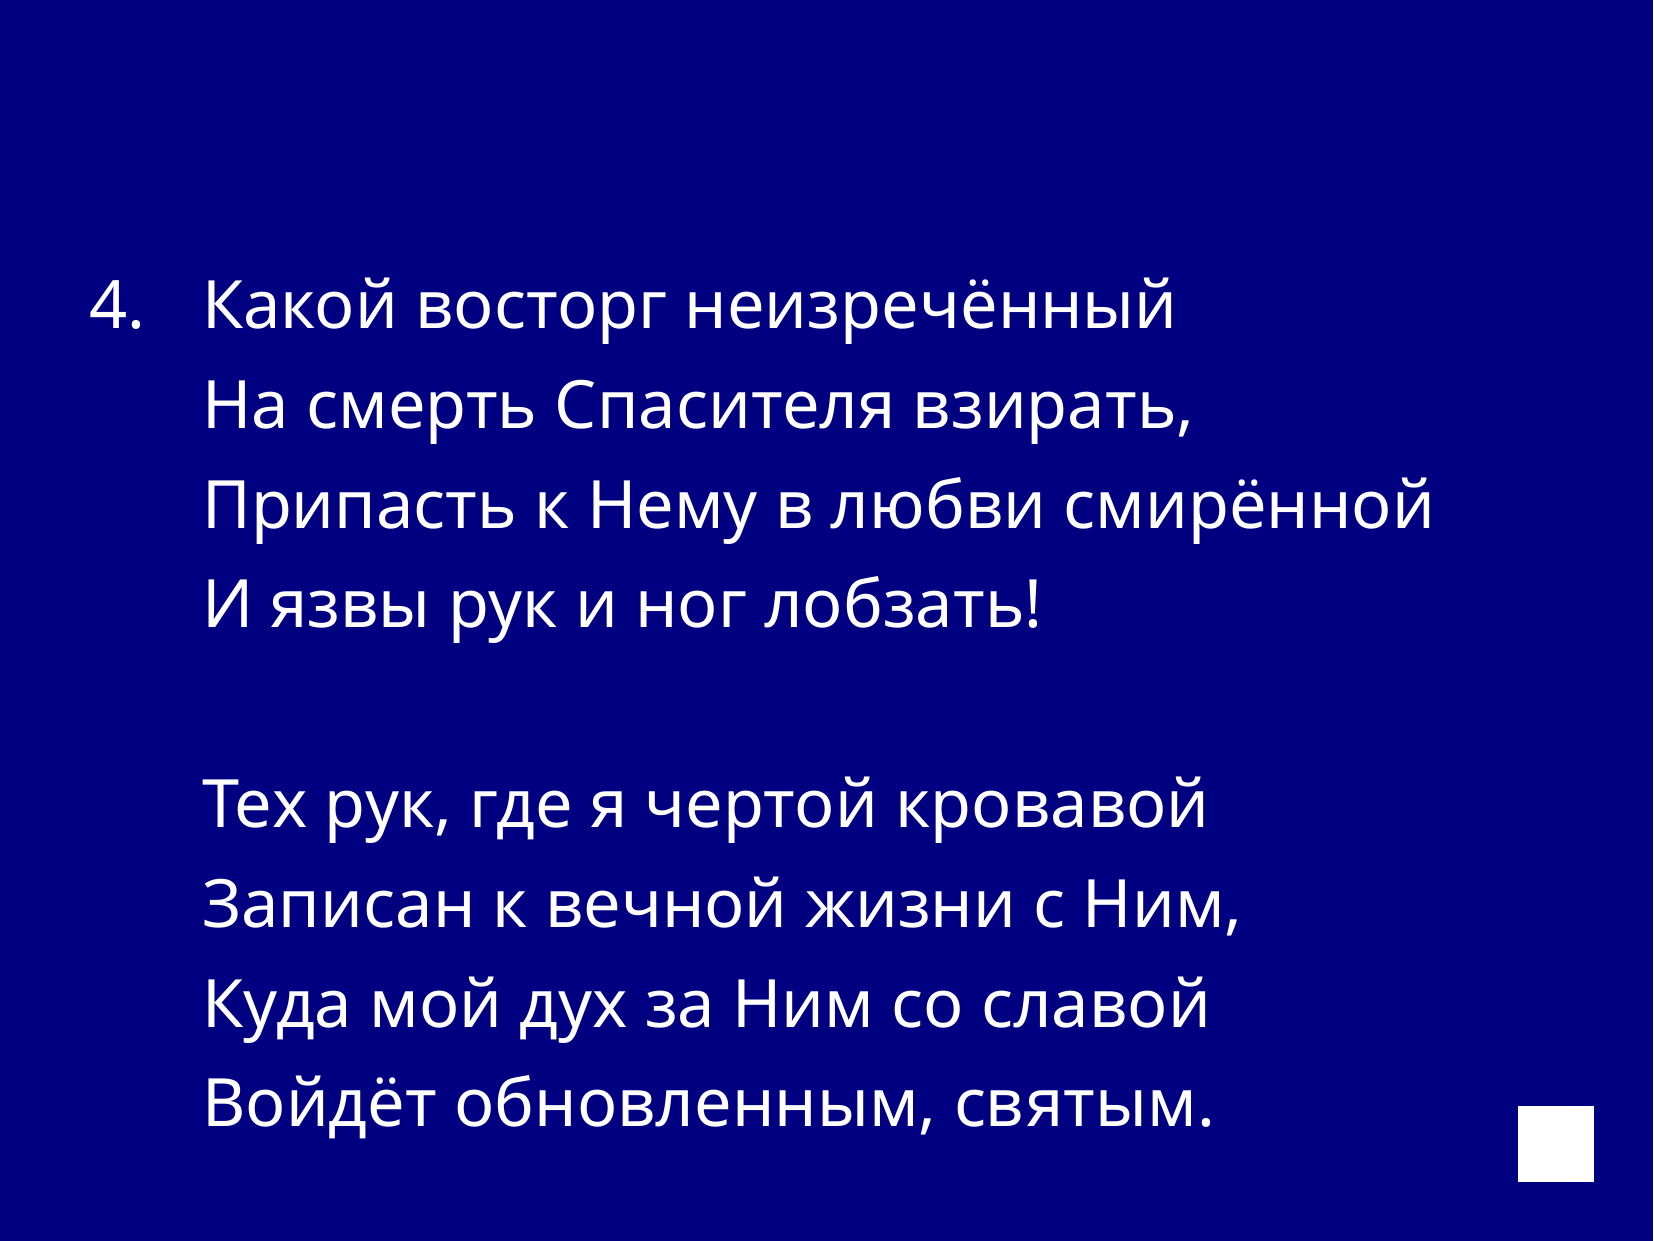

4.	Какой восторг неизречённый
	На смерть Спасителя взирать,
	Припасть к Нему в любви смирённой
	И язвы рук и ног лобзать!
	Тех рук, где я чертой кровавой
	Записан к вечной жизни с Ним,
	Куда мой дух за Ним со славой
	Войдёт обновленным, святым.